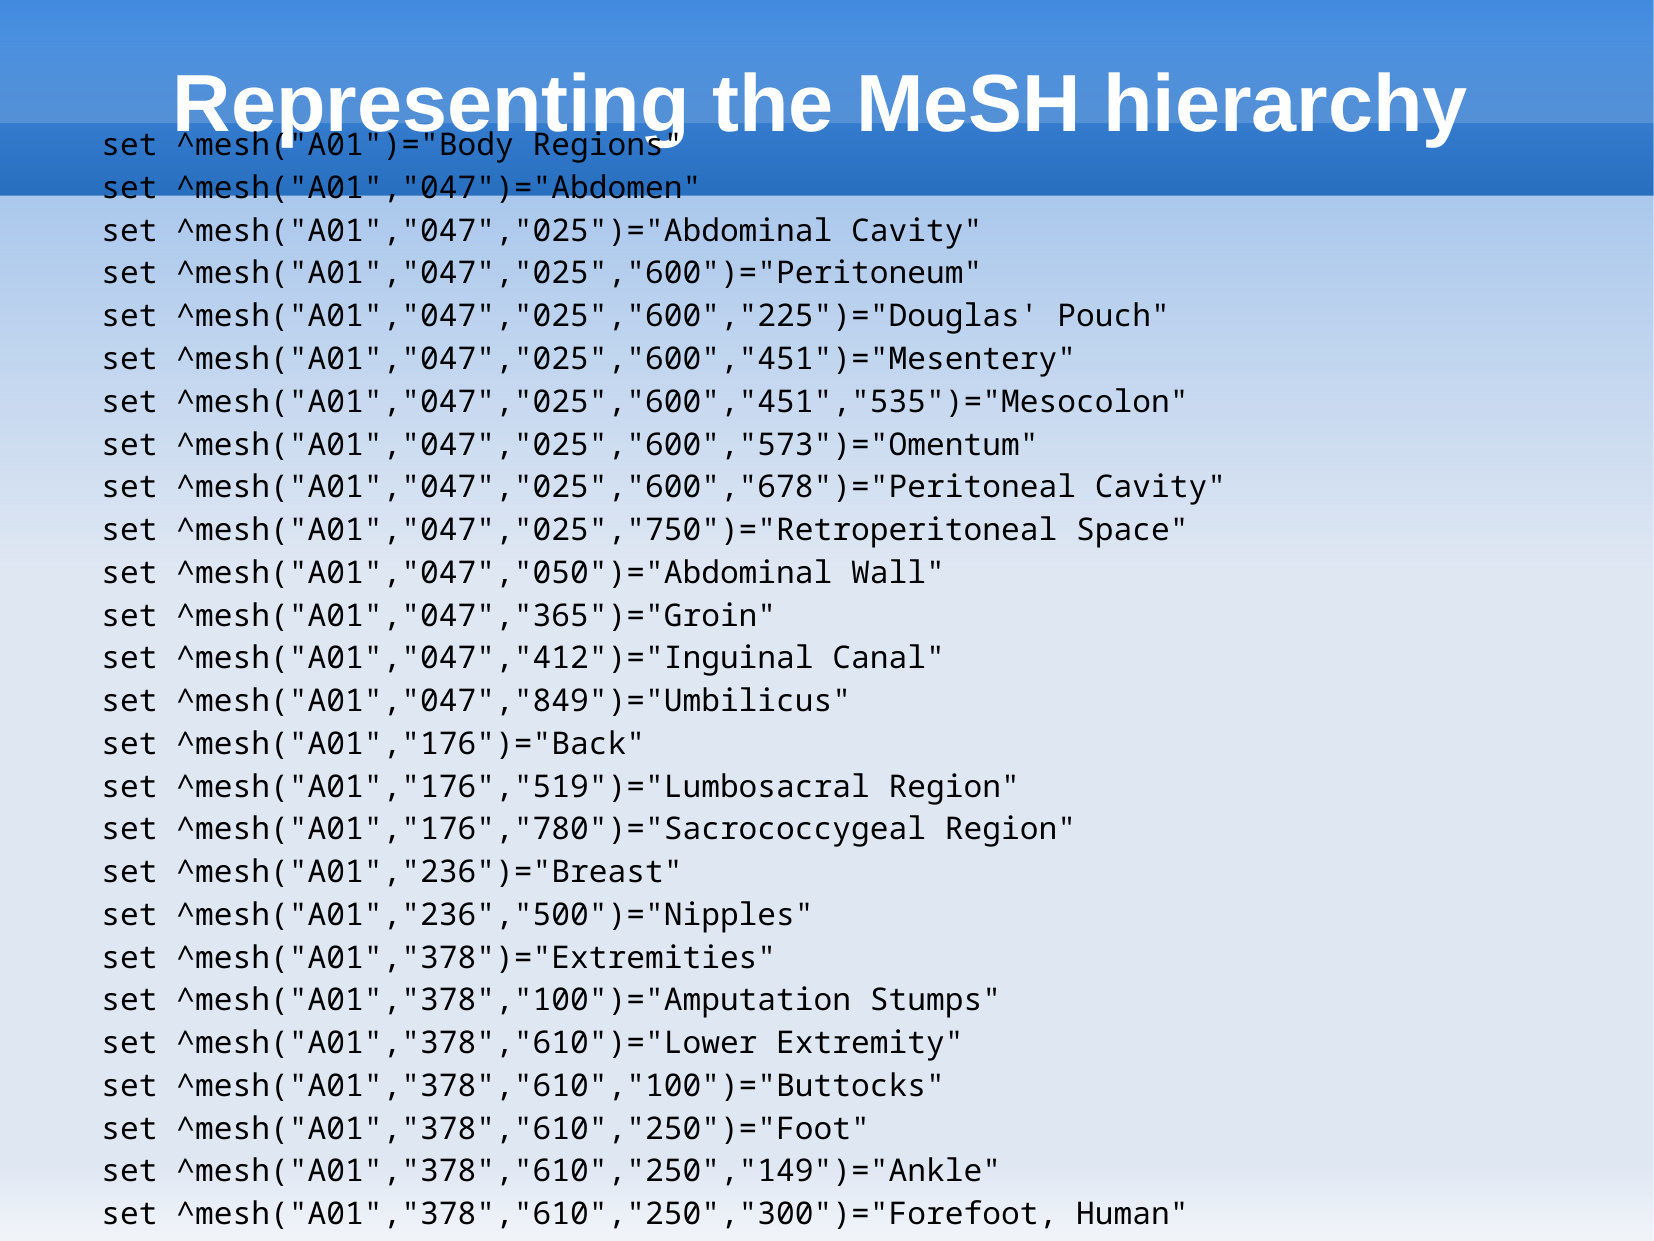

# Representing the MeSH hierarchy
 set ^mesh("A01")="Body Regions"
 set ^mesh("A01","047")="Abdomen"
 set ^mesh("A01","047","025")="Abdominal Cavity"
 set ^mesh("A01","047","025","600")="Peritoneum"
 set ^mesh("A01","047","025","600","225")="Douglas' Pouch"
 set ^mesh("A01","047","025","600","451")="Mesentery"
 set ^mesh("A01","047","025","600","451","535")="Mesocolon"
 set ^mesh("A01","047","025","600","573")="Omentum"
 set ^mesh("A01","047","025","600","678")="Peritoneal Cavity"
 set ^mesh("A01","047","025","750")="Retroperitoneal Space"
 set ^mesh("A01","047","050")="Abdominal Wall"
 set ^mesh("A01","047","365")="Groin"
 set ^mesh("A01","047","412")="Inguinal Canal"
 set ^mesh("A01","047","849")="Umbilicus"
 set ^mesh("A01","176")="Back"
 set ^mesh("A01","176","519")="Lumbosacral Region"
 set ^mesh("A01","176","780")="Sacrococcygeal Region"
 set ^mesh("A01","236")="Breast"
 set ^mesh("A01","236","500")="Nipples"
 set ^mesh("A01","378")="Extremities"
 set ^mesh("A01","378","100")="Amputation Stumps"
 set ^mesh("A01","378","610")="Lower Extremity"
 set ^mesh("A01","378","610","100")="Buttocks"
 set ^mesh("A01","378","610","250")="Foot"
 set ^mesh("A01","378","610","250","149")="Ankle"
 set ^mesh("A01","378","610","250","300")="Forefoot, Human"
 set ^mesh("A01","378","610","250","300","480")="Metatarsus"